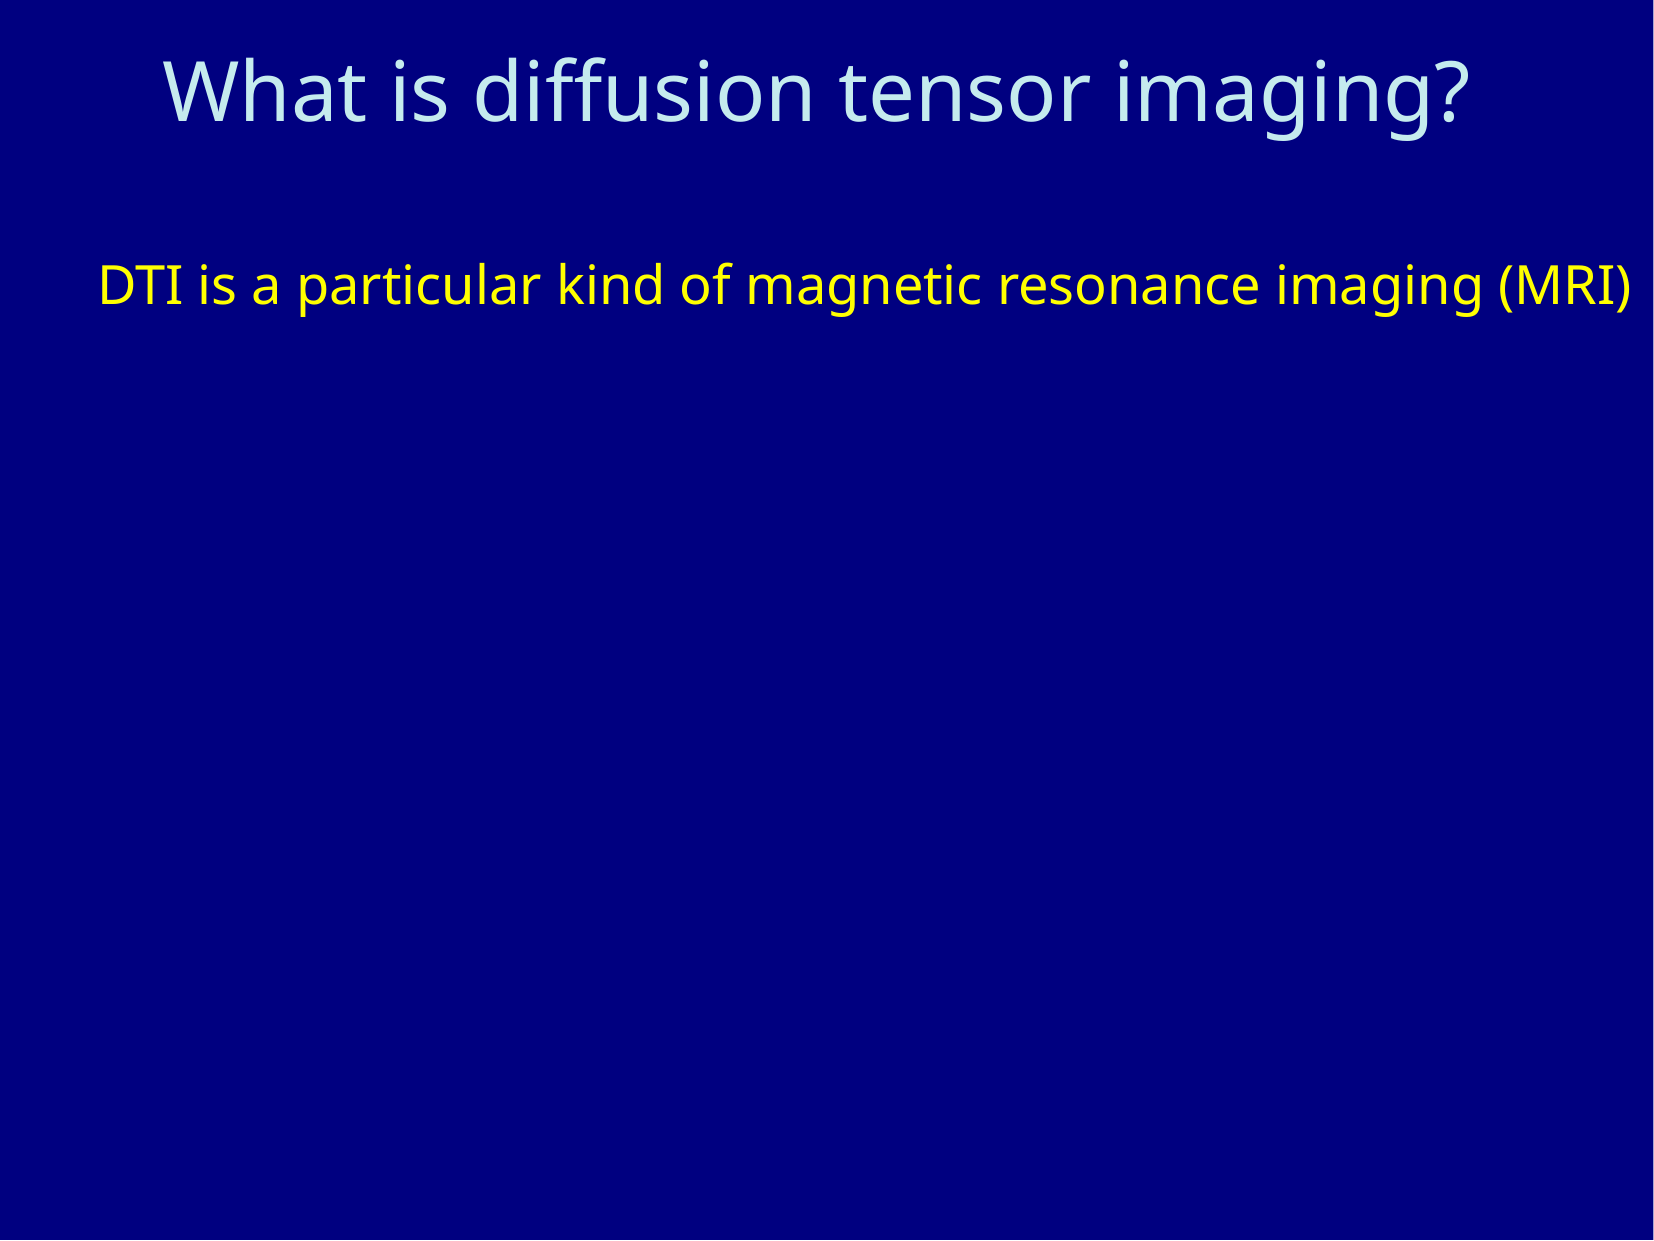

# What is diffusion tensor imaging?
DTI is a particular kind of magnetic resonance imaging (MRI)